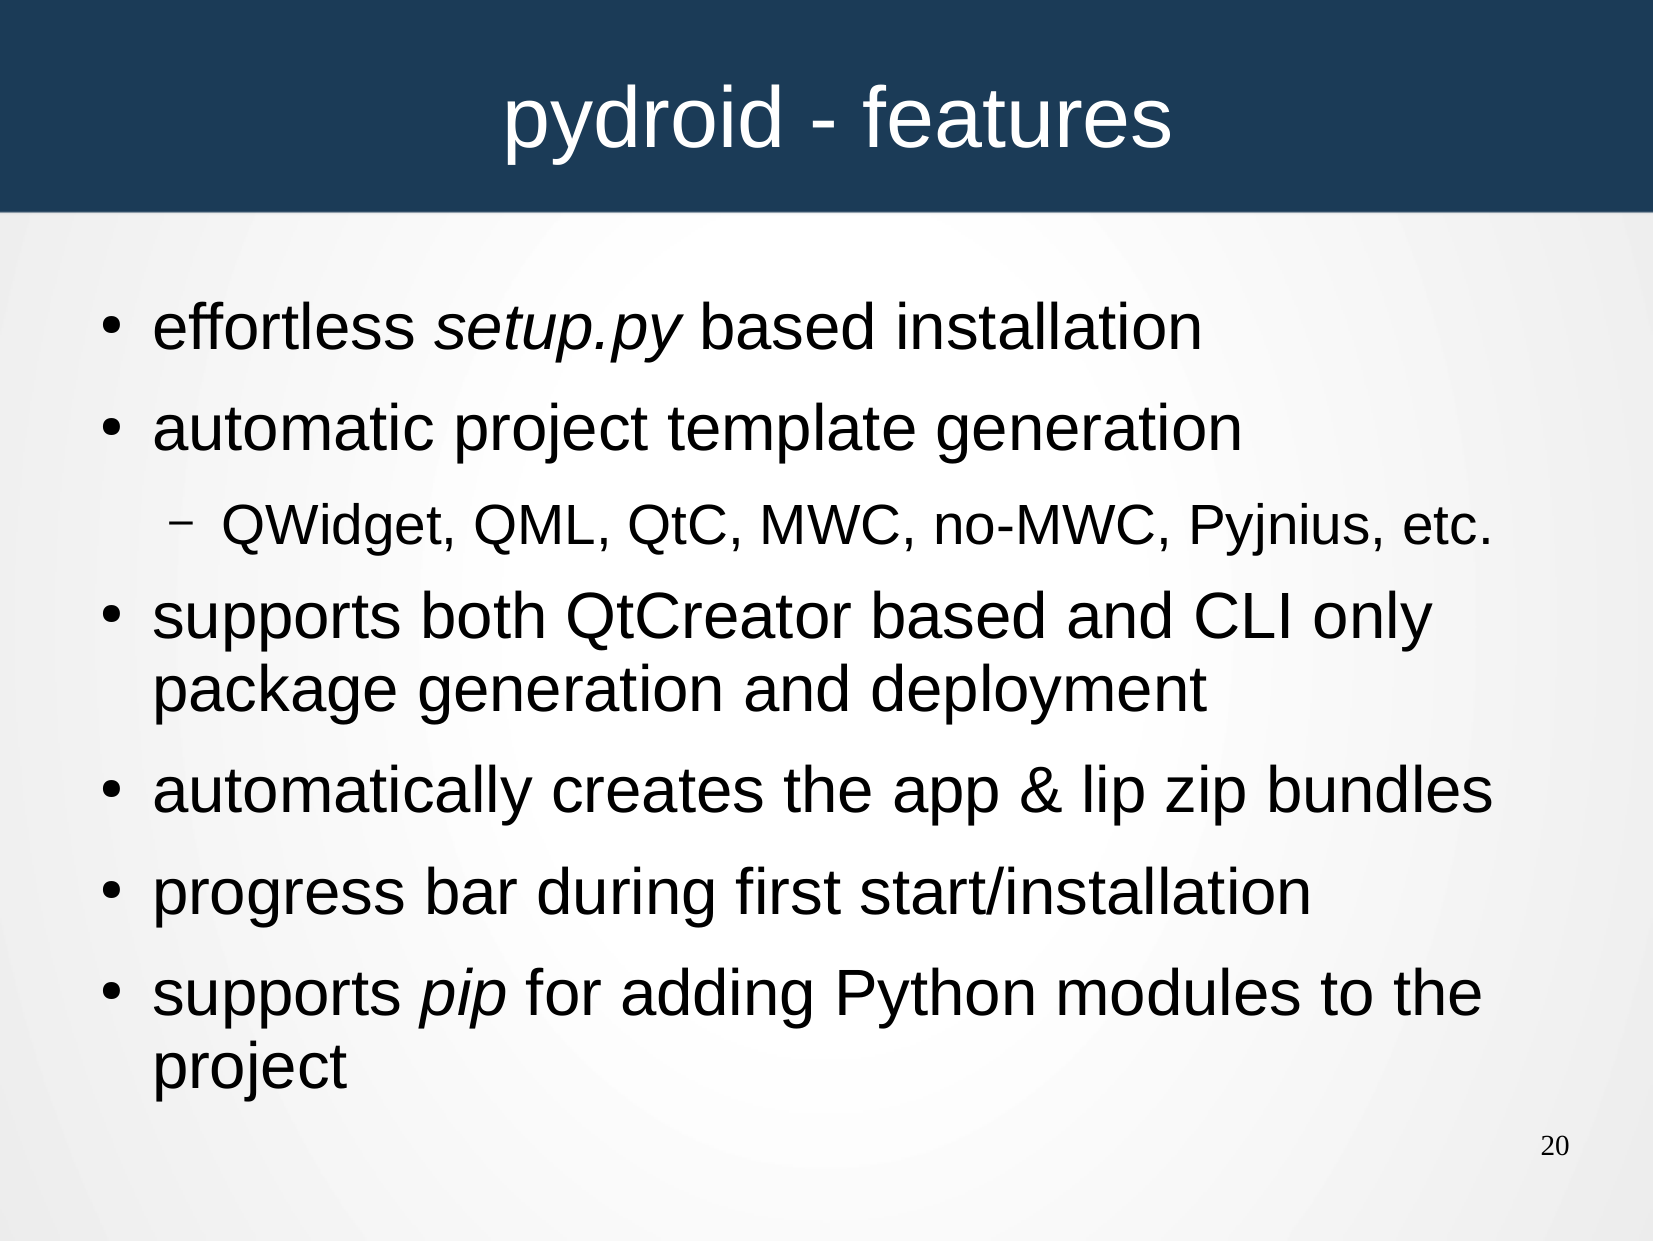

# pydroid - features
effortless setup.py based installation
automatic project template generation
QWidget, QML, QtC, MWC, no-MWC, Pyjnius, etc.
supports both QtCreator based and CLI only package generation and deployment
automatically creates the app & lip zip bundles
progress bar during first start/installation
supports pip for adding Python modules to the project
20